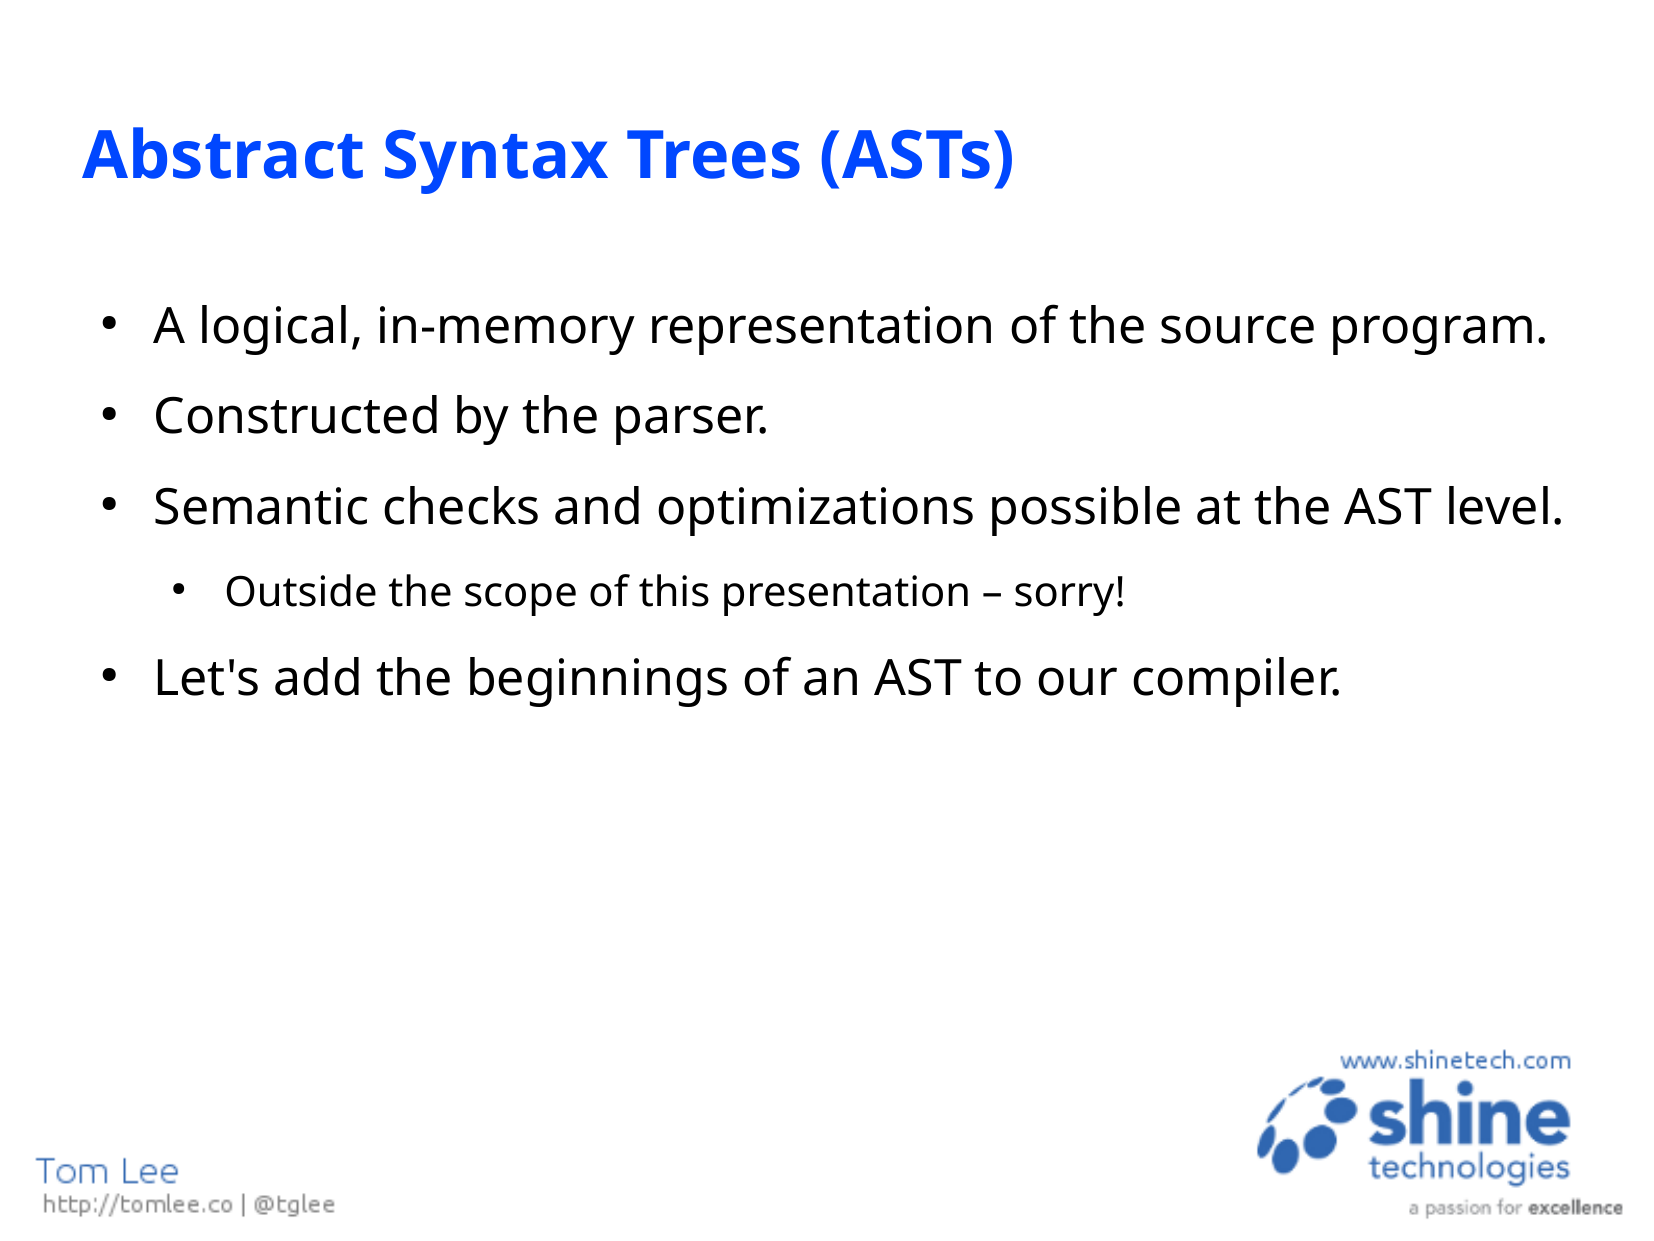

# Abstract Syntax Trees (ASTs)
A logical, in-memory representation of the source program.
Constructed by the parser.
Semantic checks and optimizations possible at the AST level.
Outside the scope of this presentation – sorry!
Let's add the beginnings of an AST to our compiler.